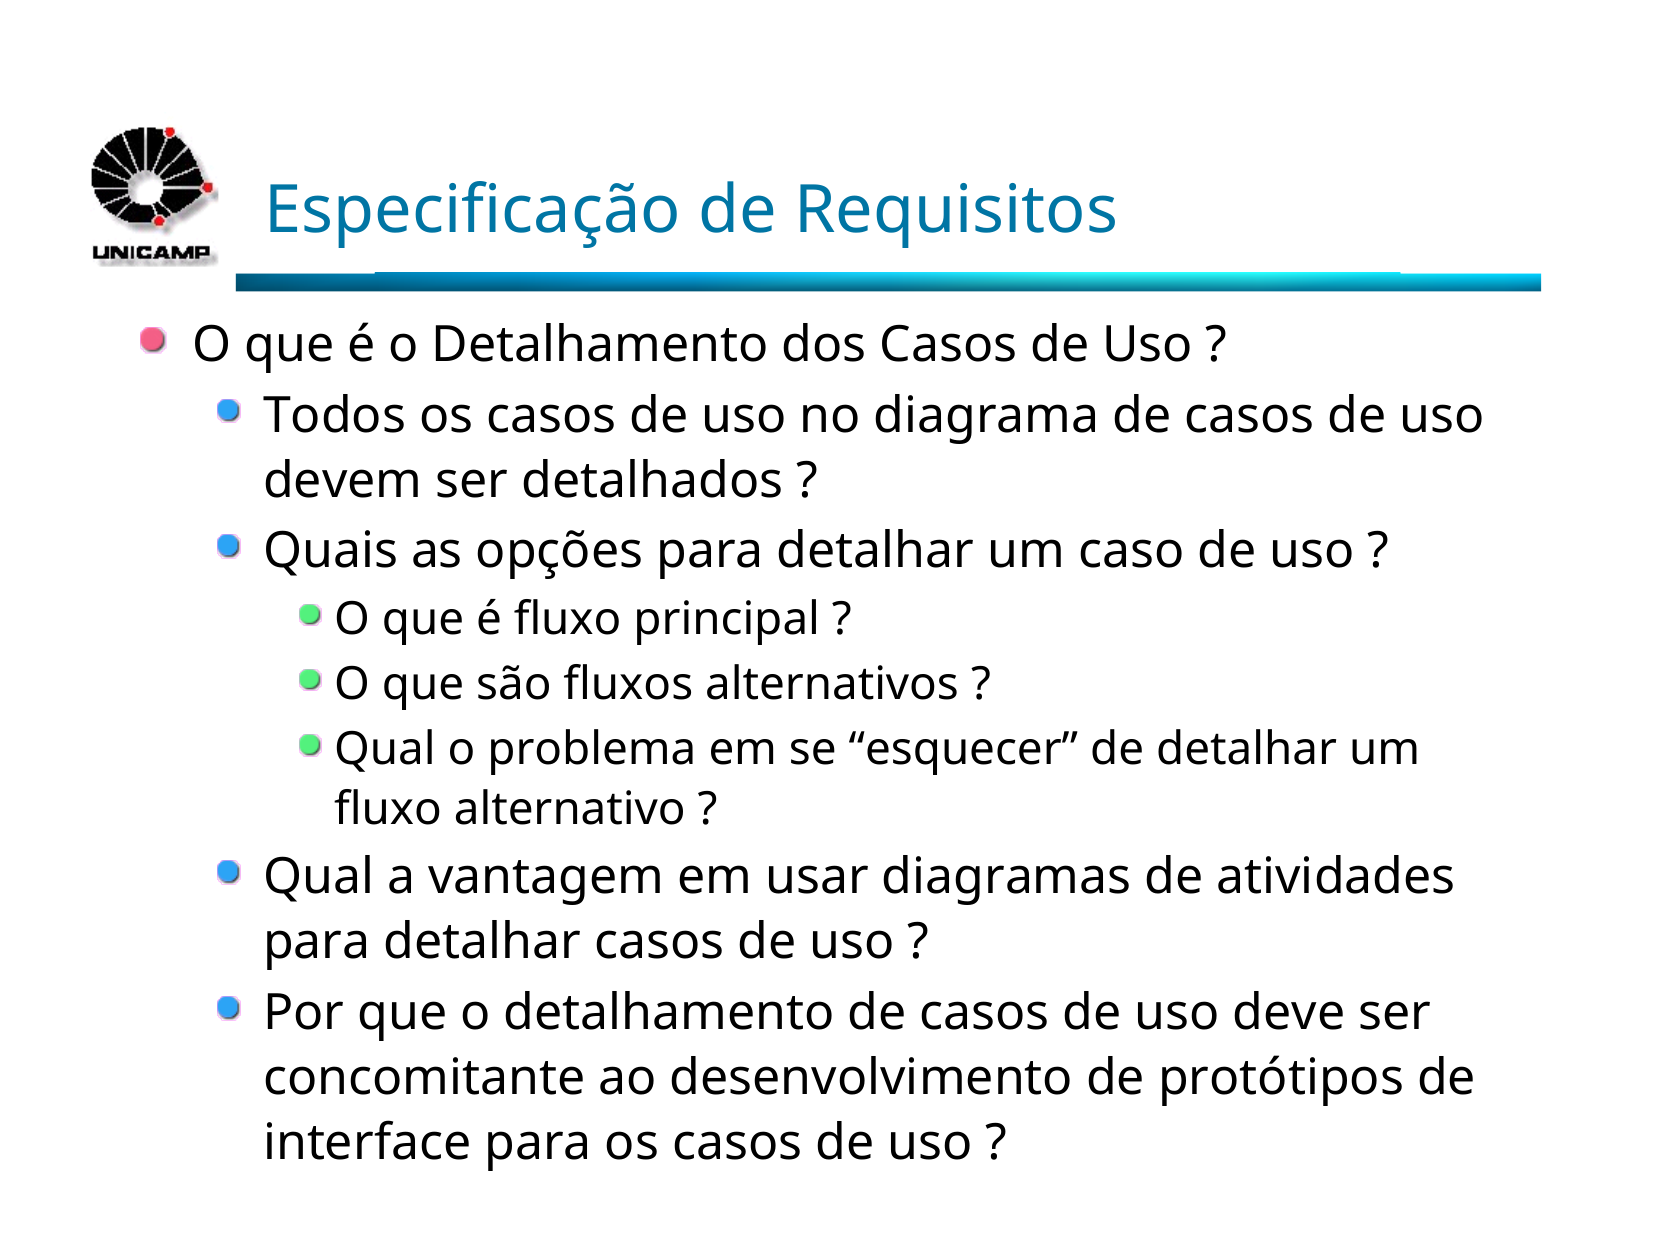

# Especificação de Requisitos
O que é o Detalhamento dos Casos de Uso ?
Todos os casos de uso no diagrama de casos de uso devem ser detalhados ?
Quais as opções para detalhar um caso de uso ?
O que é fluxo principal ?
O que são fluxos alternativos ?
Qual o problema em se “esquecer” de detalhar um fluxo alternativo ?
Qual a vantagem em usar diagramas de atividades para detalhar casos de uso ?
Por que o detalhamento de casos de uso deve ser concomitante ao desenvolvimento de protótipos de interface para os casos de uso ?